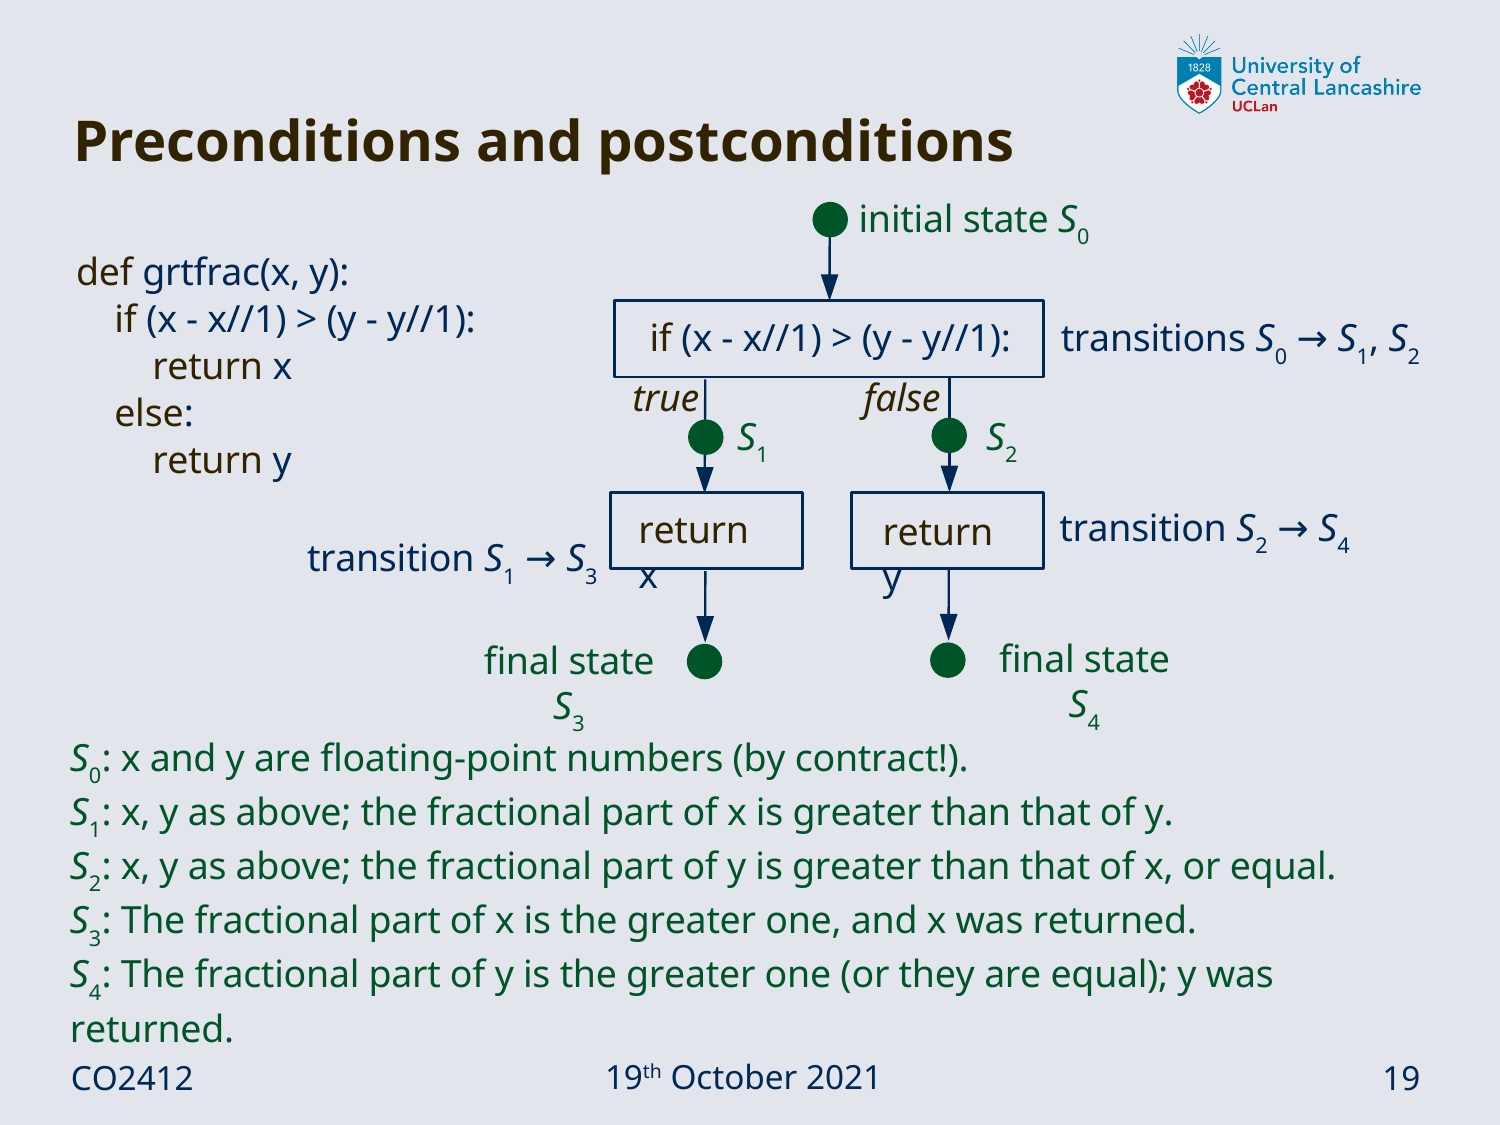

# Preconditions and postconditions
initial state S0
def grtfrac(x, y):
 if (x - x//1) > (y - y//1):
 return x
 else:
 return y
if (x - x//1) > (y - y//1):
transitions S0 → S1, S2
true
false
S1
S2
return x
return y
transition S2 → S4
transition S1 → S3
final state S4
final state S3
S0: x and y are floating-point numbers (by contract!).
S1: x, y as above; the fractional part of x is greater than that of y.
S2: x, y as above; the fractional part of y is greater than that of x, or equal.
S3: The fractional part of x is the greater one, and x was returned.
S4: The fractional part of y is the greater one (or they are equal); y was returned.